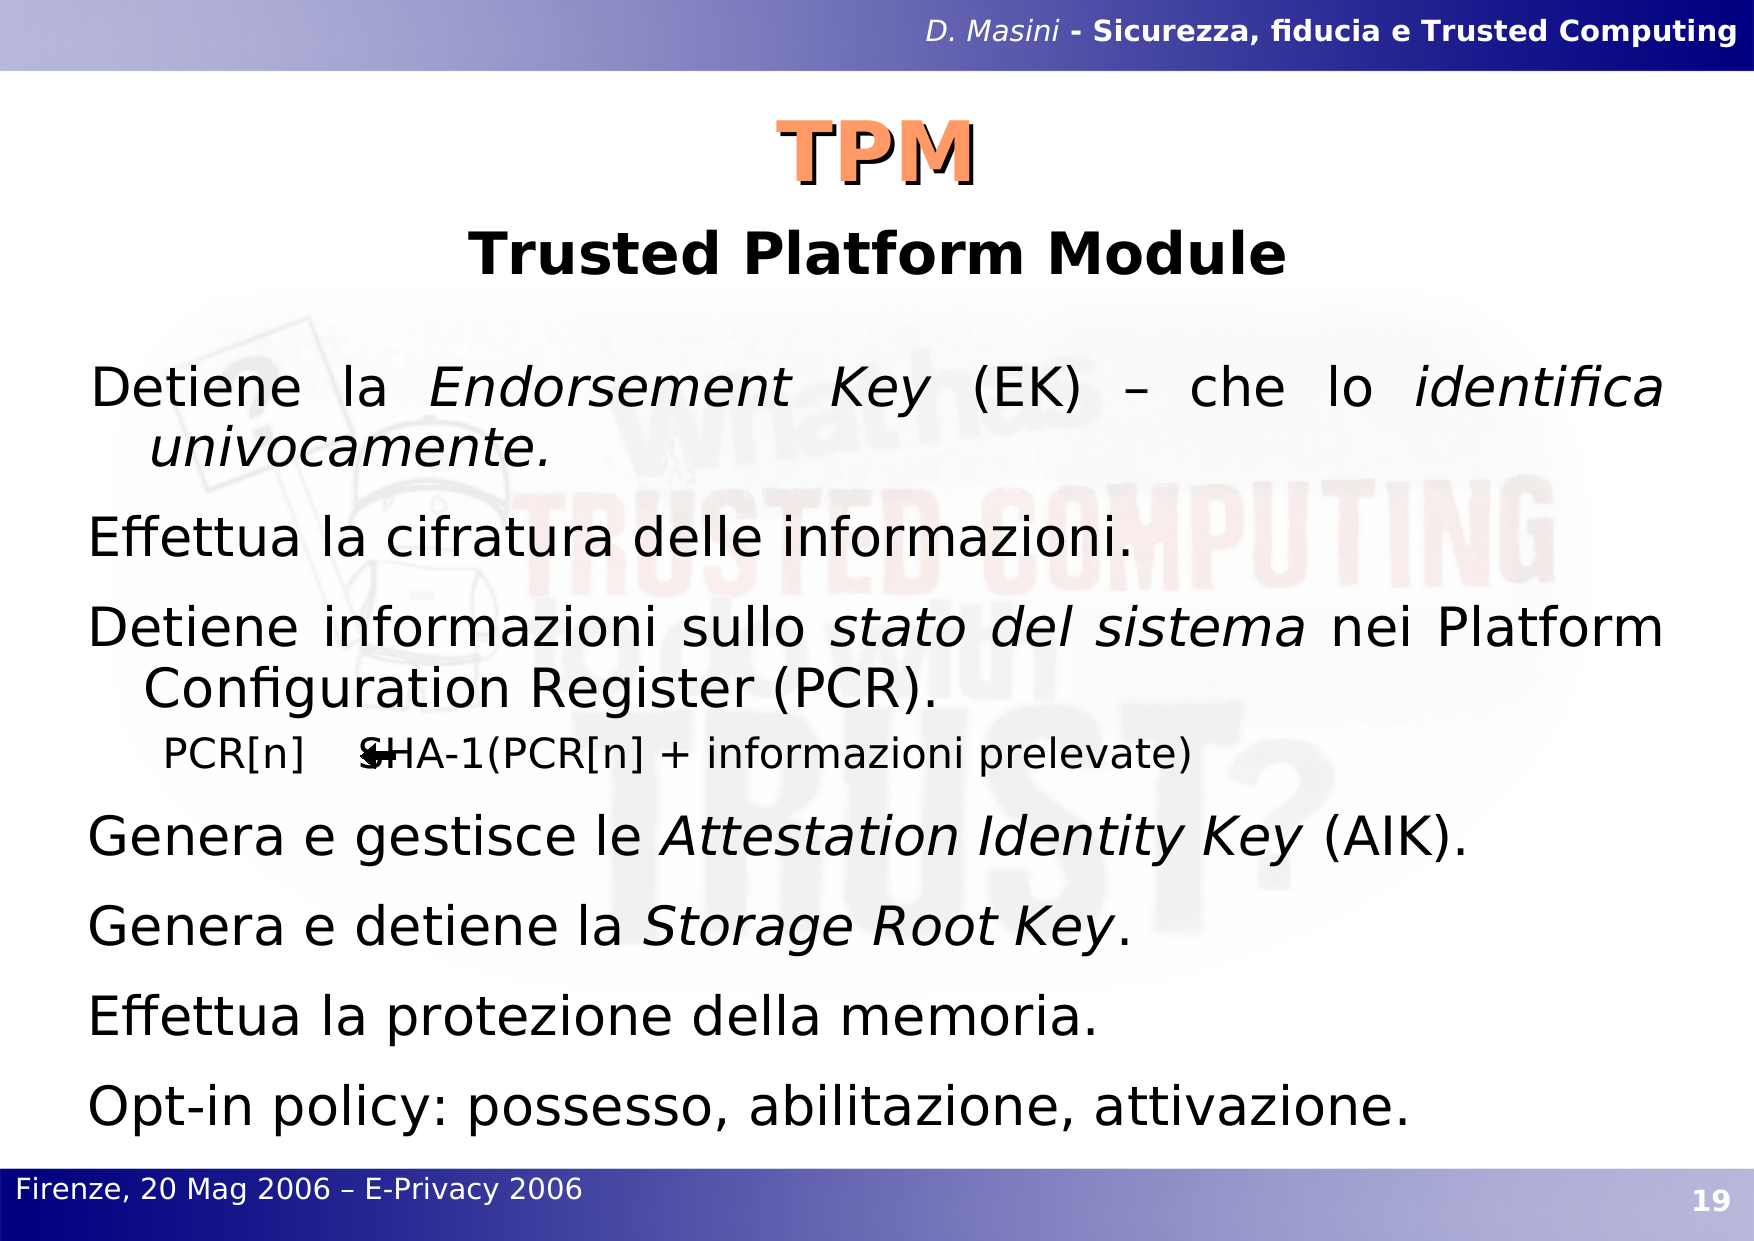

D. Masini - Sicurezza, fiducia e Trusted Computing
# TPM
Trusted Platform Module
Detiene la Endorsement Key (EK) – che lo identifica univocamente.
Effettua la cifratura delle informazioni.
Detiene informazioni sullo stato del sistema nei Platform Configuration Register (PCR).
PCR[n] SHA-1(PCR[n] + informazioni prelevate)
Genera e gestisce le Attestation Identity Key (AIK).
Genera e detiene la Storage Root Key.
Effettua la protezione della memoria.
Opt-in policy: possesso, abilitazione, attivazione.
Firenze, 20 Mag 2006 – E-Privacy 2006